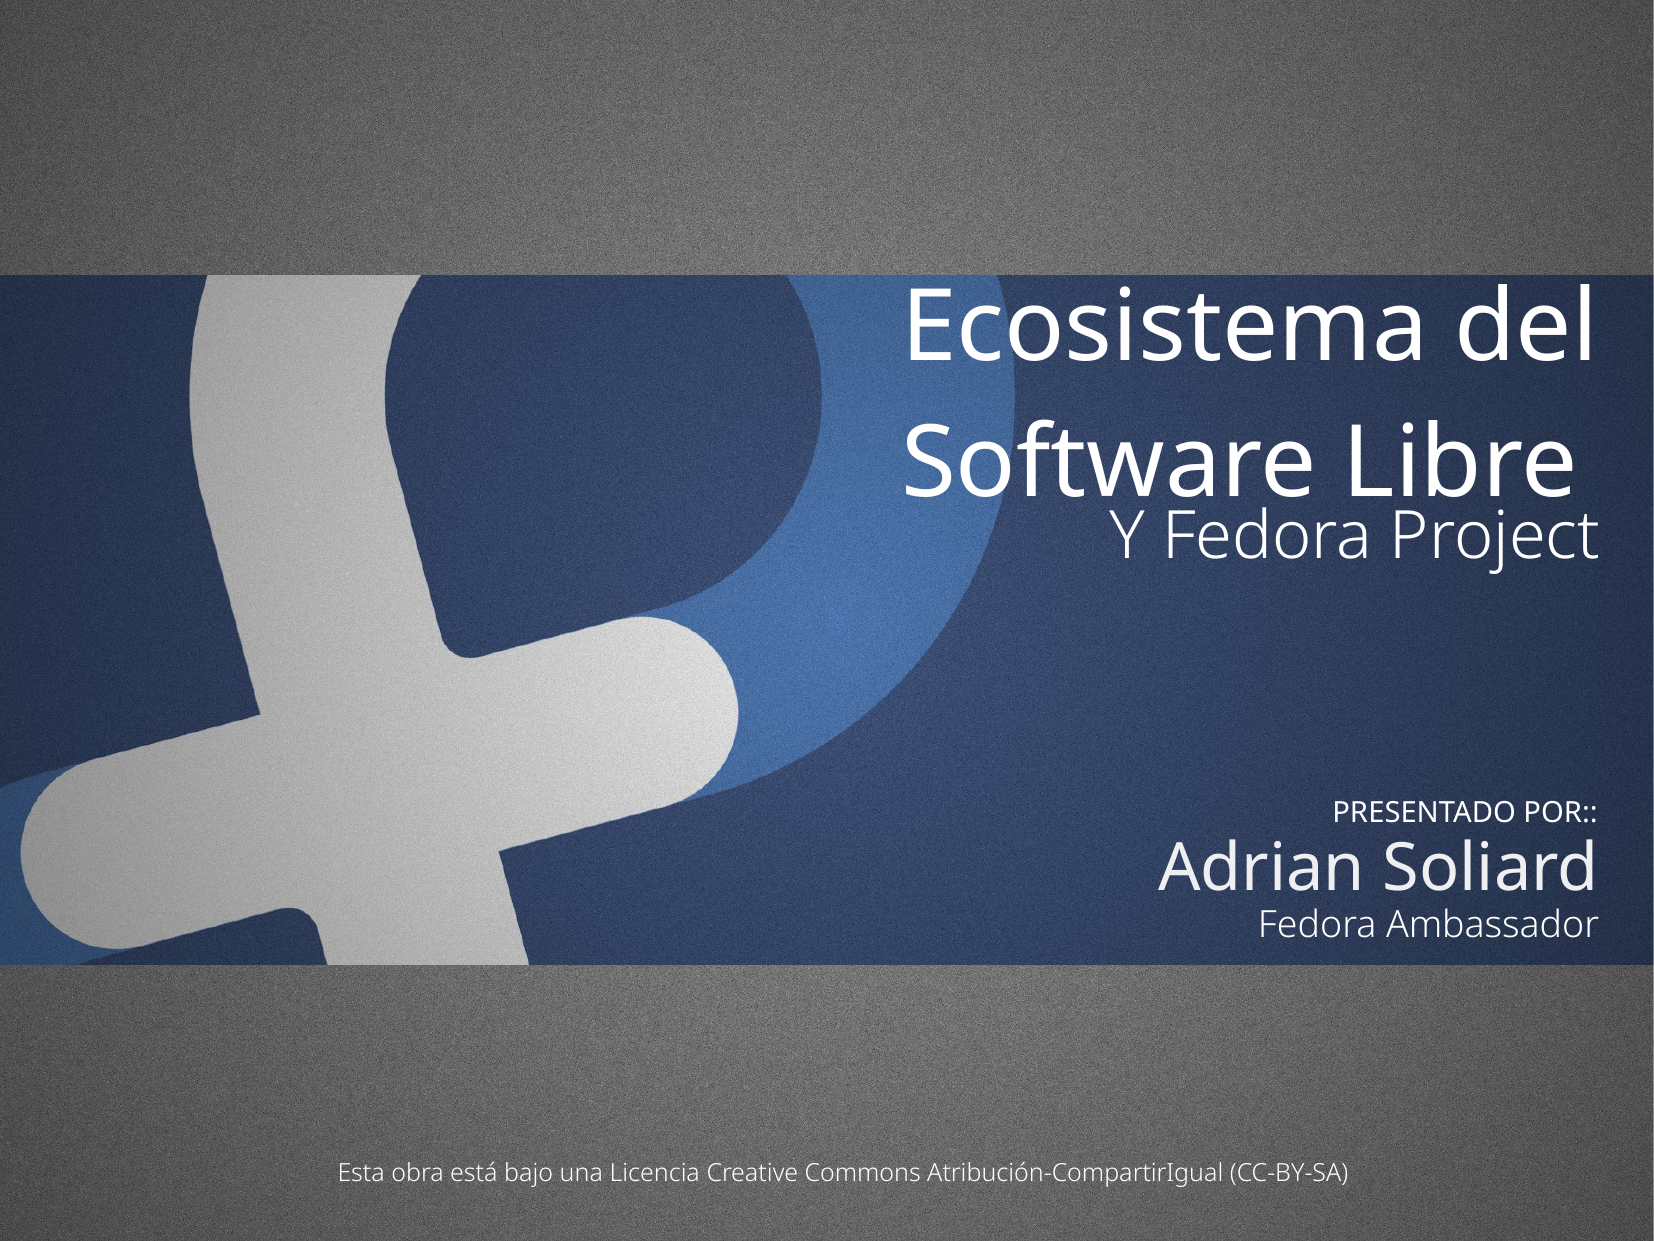

# Ecosistema del Software Libre
Y Fedora Project
PRESENTADO POR::
Adrian Soliard
Fedora Ambassador
Esta obra está bajo una Licencia Creative Commons Atribución-CompartirIgual (CC-BY-SA)